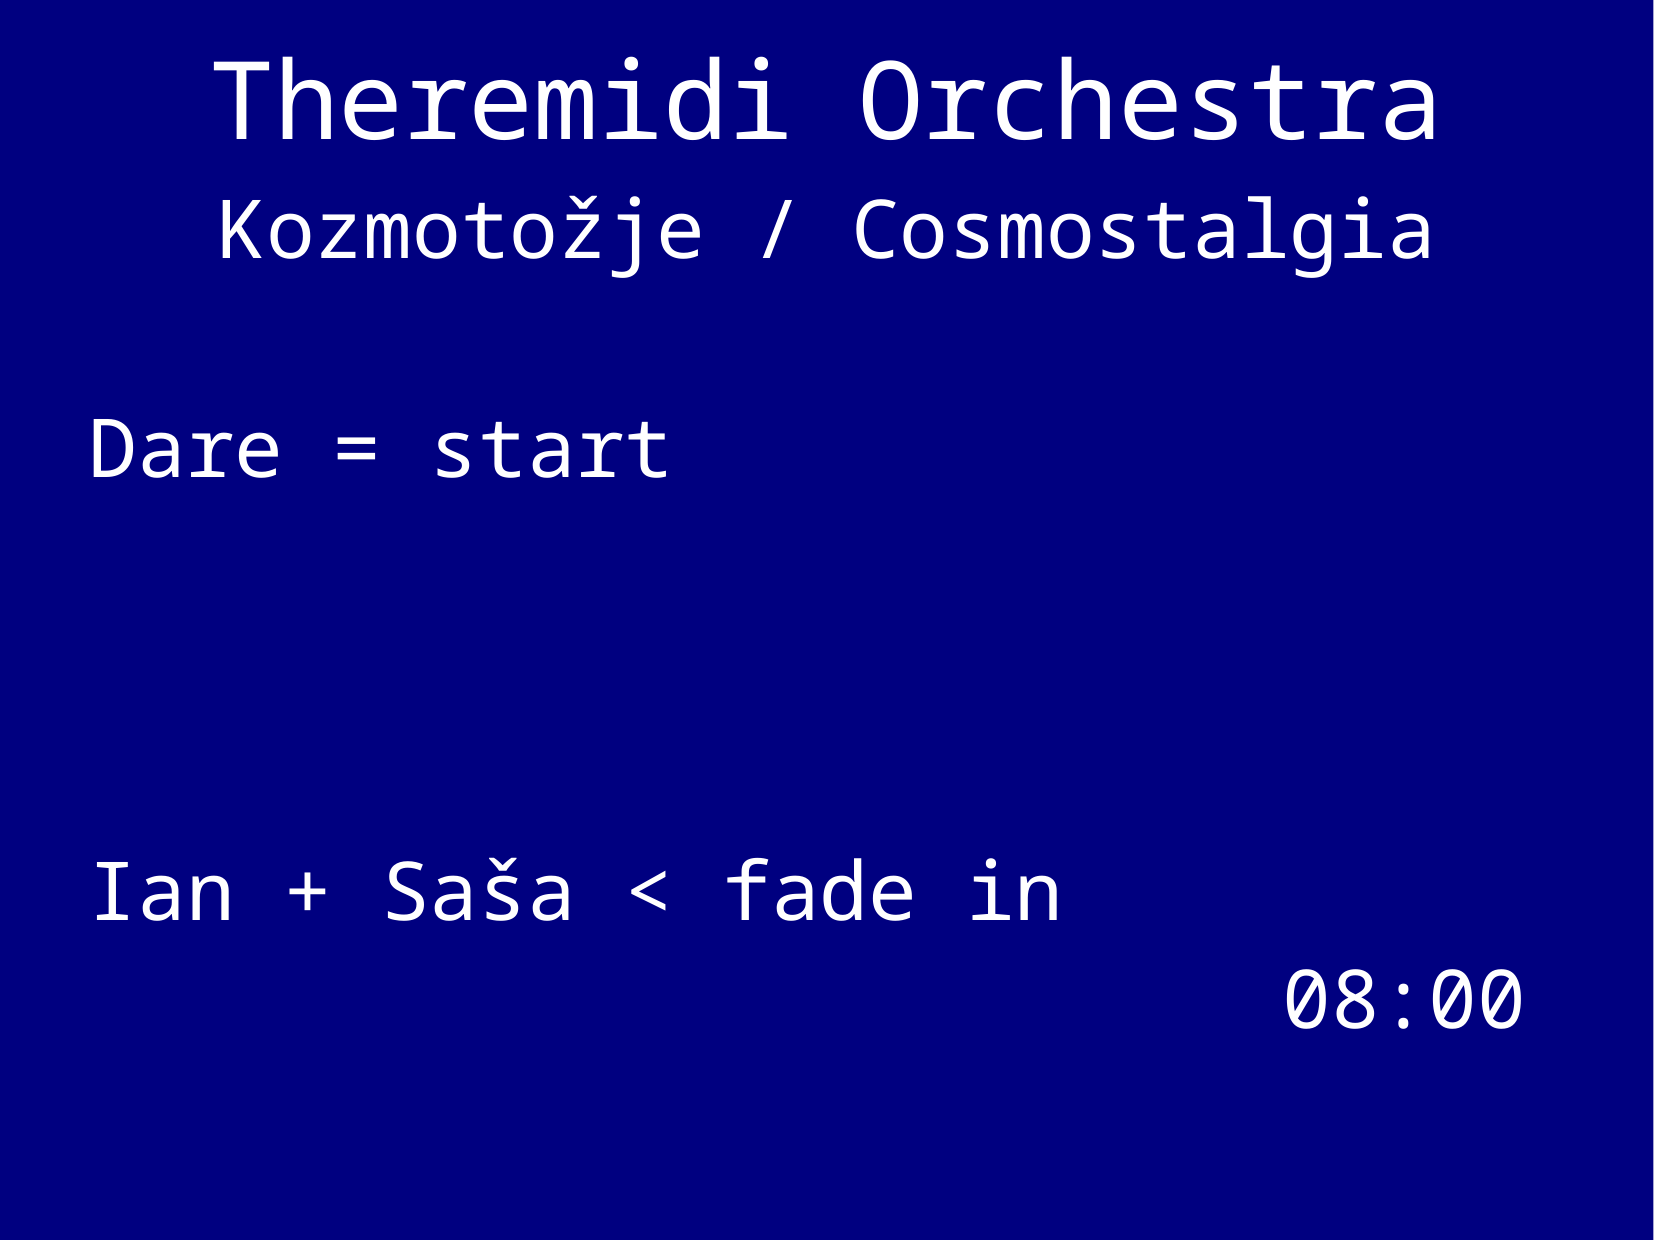

# Theremidi Orchestra Kozmotožje / Cosmostalgia
Dare = start
Ian + Saša < fade in
08:00